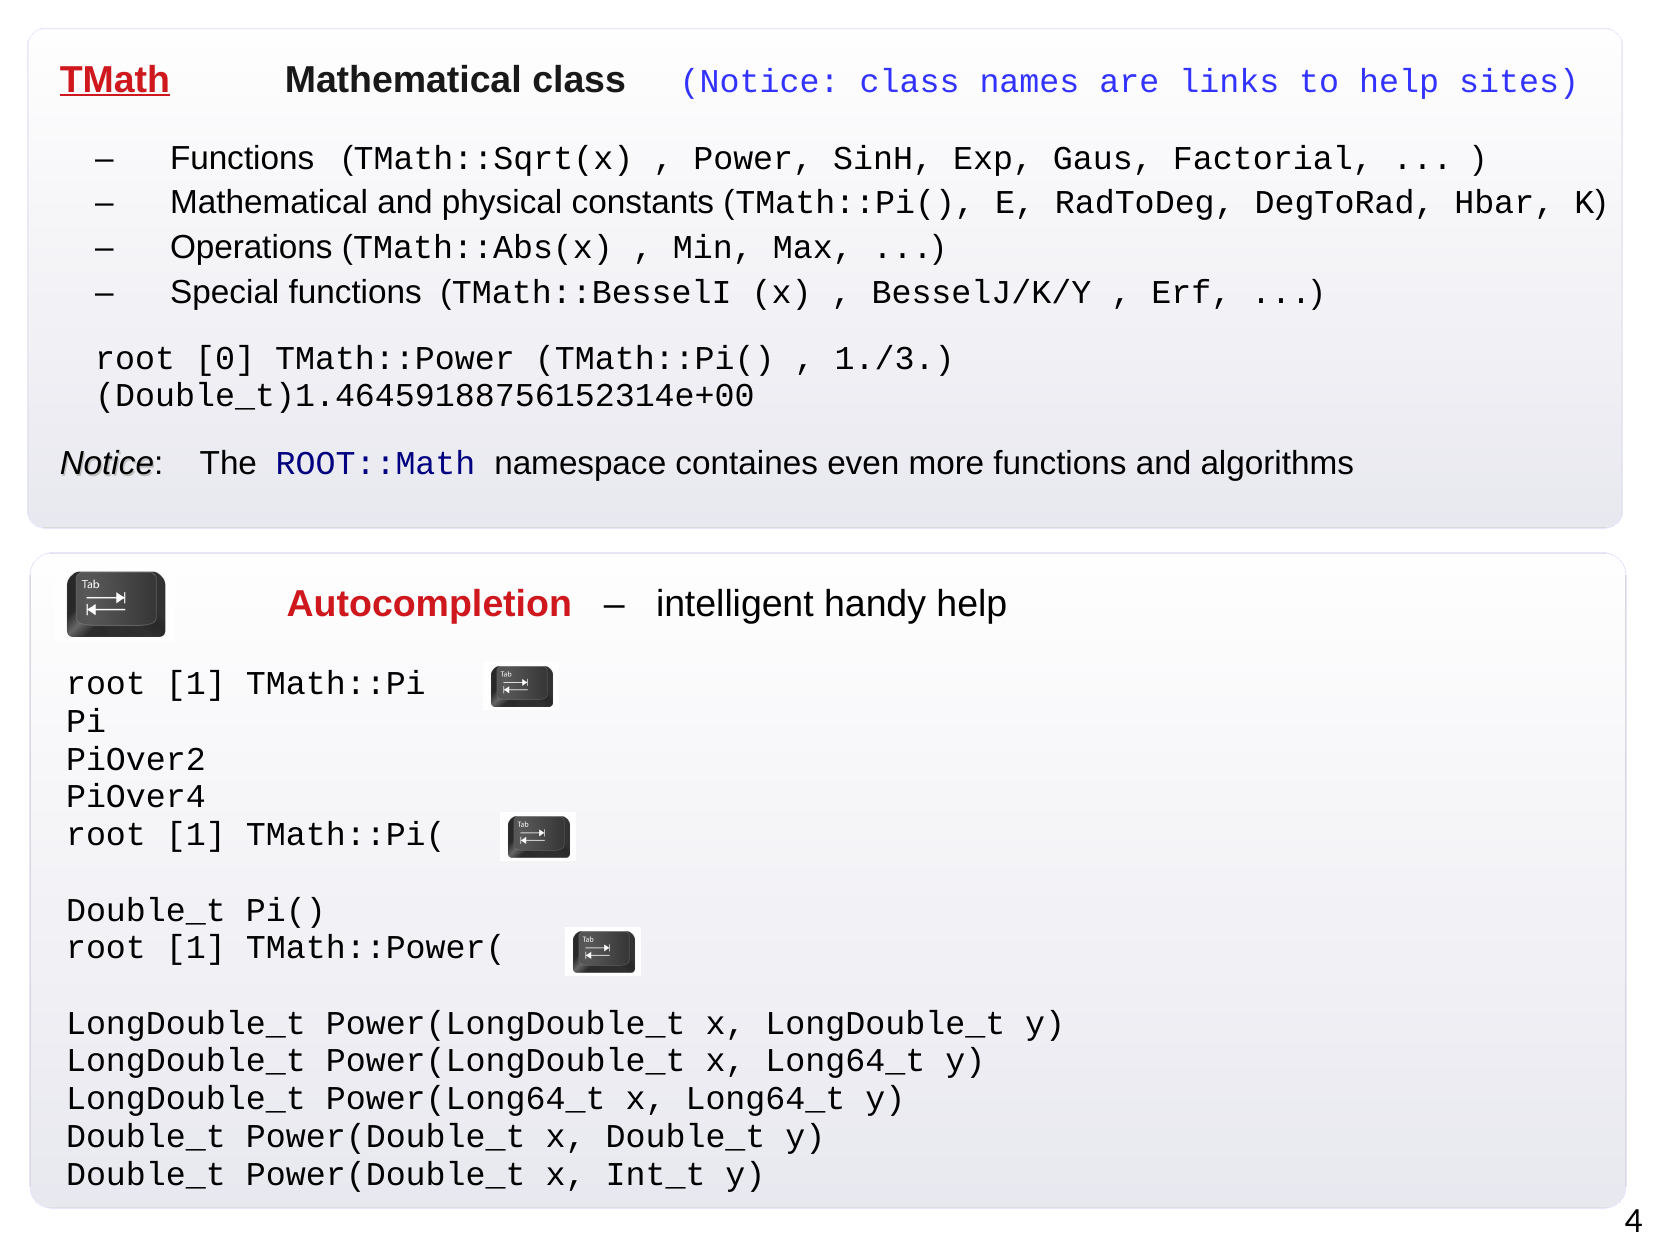

TMath		Mathematical class	 (Notice: class names are links to help sites)
–	Functions (TMath::Sqrt(x) , Power, SinH, Exp, Gaus, Factorial, ... )
–	Mathematical and physical constants (TMath::Pi(), E, RadToDeg, DegToRad, Hbar, K)
–	Operations (TMath::Abs(x) , Min, Max, ...)
–	Special functions (TMath::BesselI (x) , BesselJ/K/Y , Erf, ...)
root [0] TMath::Power (TMath::Pi() , 1./3.)
(Double_t)1.46459188756152314e+00
Notice: The ROOT::Math namespace containes even more functions and algorithms
 Autocompletion – intelligent handy help
root [1] TMath::Pi
Pi
PiOver2
PiOver4
root [1] TMath::Pi(
Double_t Pi()
root [1] TMath::Power(
LongDouble_t Power(LongDouble_t x, LongDouble_t y)
LongDouble_t Power(LongDouble_t x, Long64_t y)
LongDouble_t Power(Long64_t x, Long64_t y)
Double_t Power(Double_t x, Double_t y)
Double_t Power(Double_t x, Int_t y)